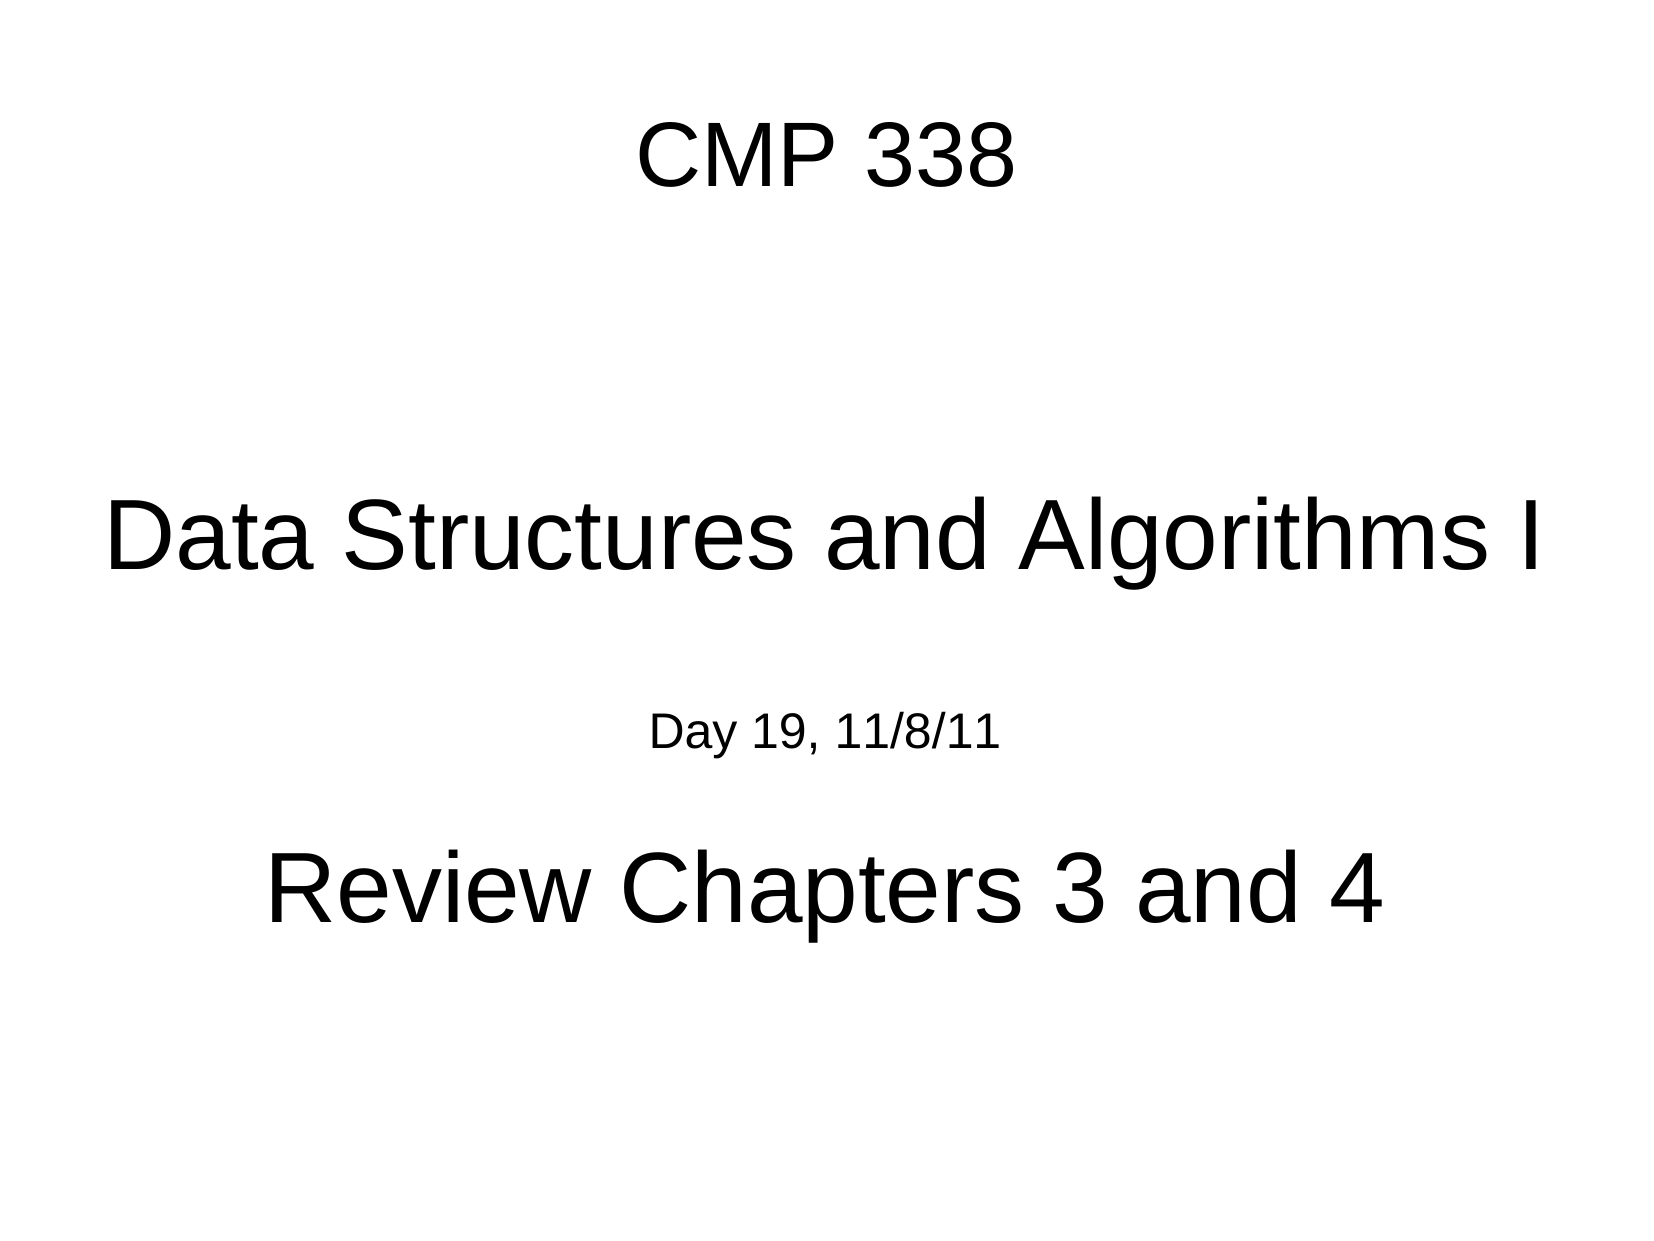

# CMP 338
Data Structures and Algorithms I
Day 19, 11/8/11
Review Chapters 3 and 4